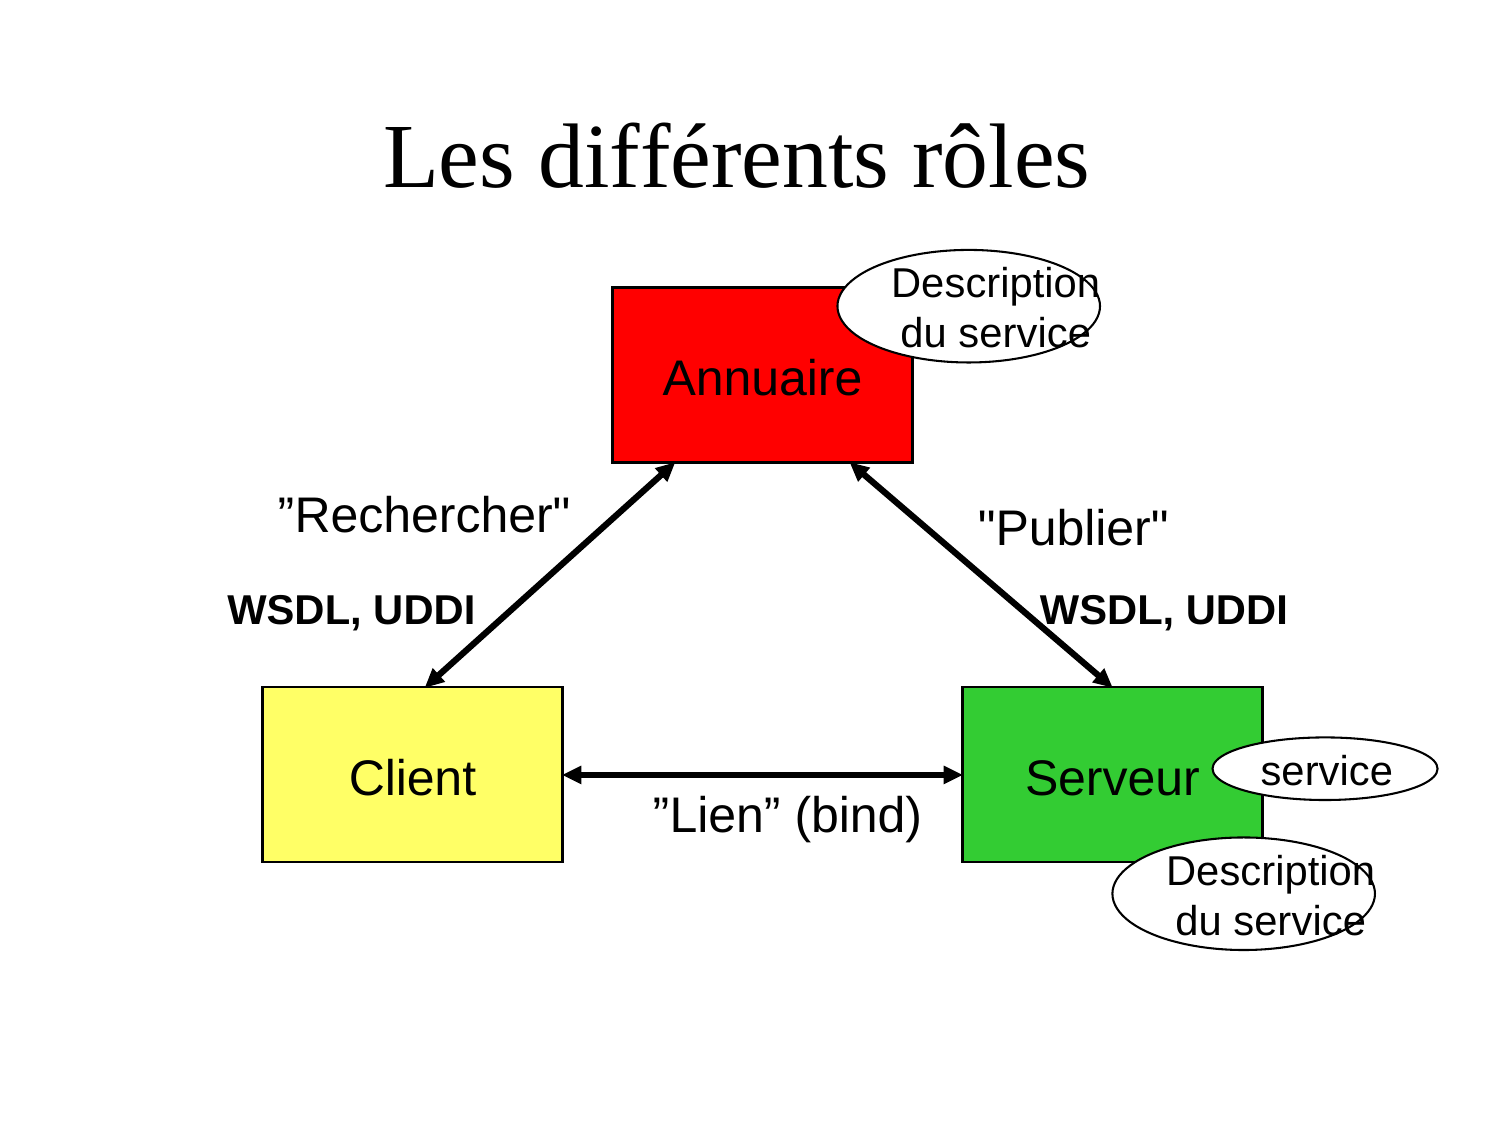

# Les différents rôles
Description
du service
Annuaire
”Rechercher"
"Publier"
WSDL, UDDI
WSDL, UDDI
Client
Serveur
service
”Lien” (bind)
Description
du service